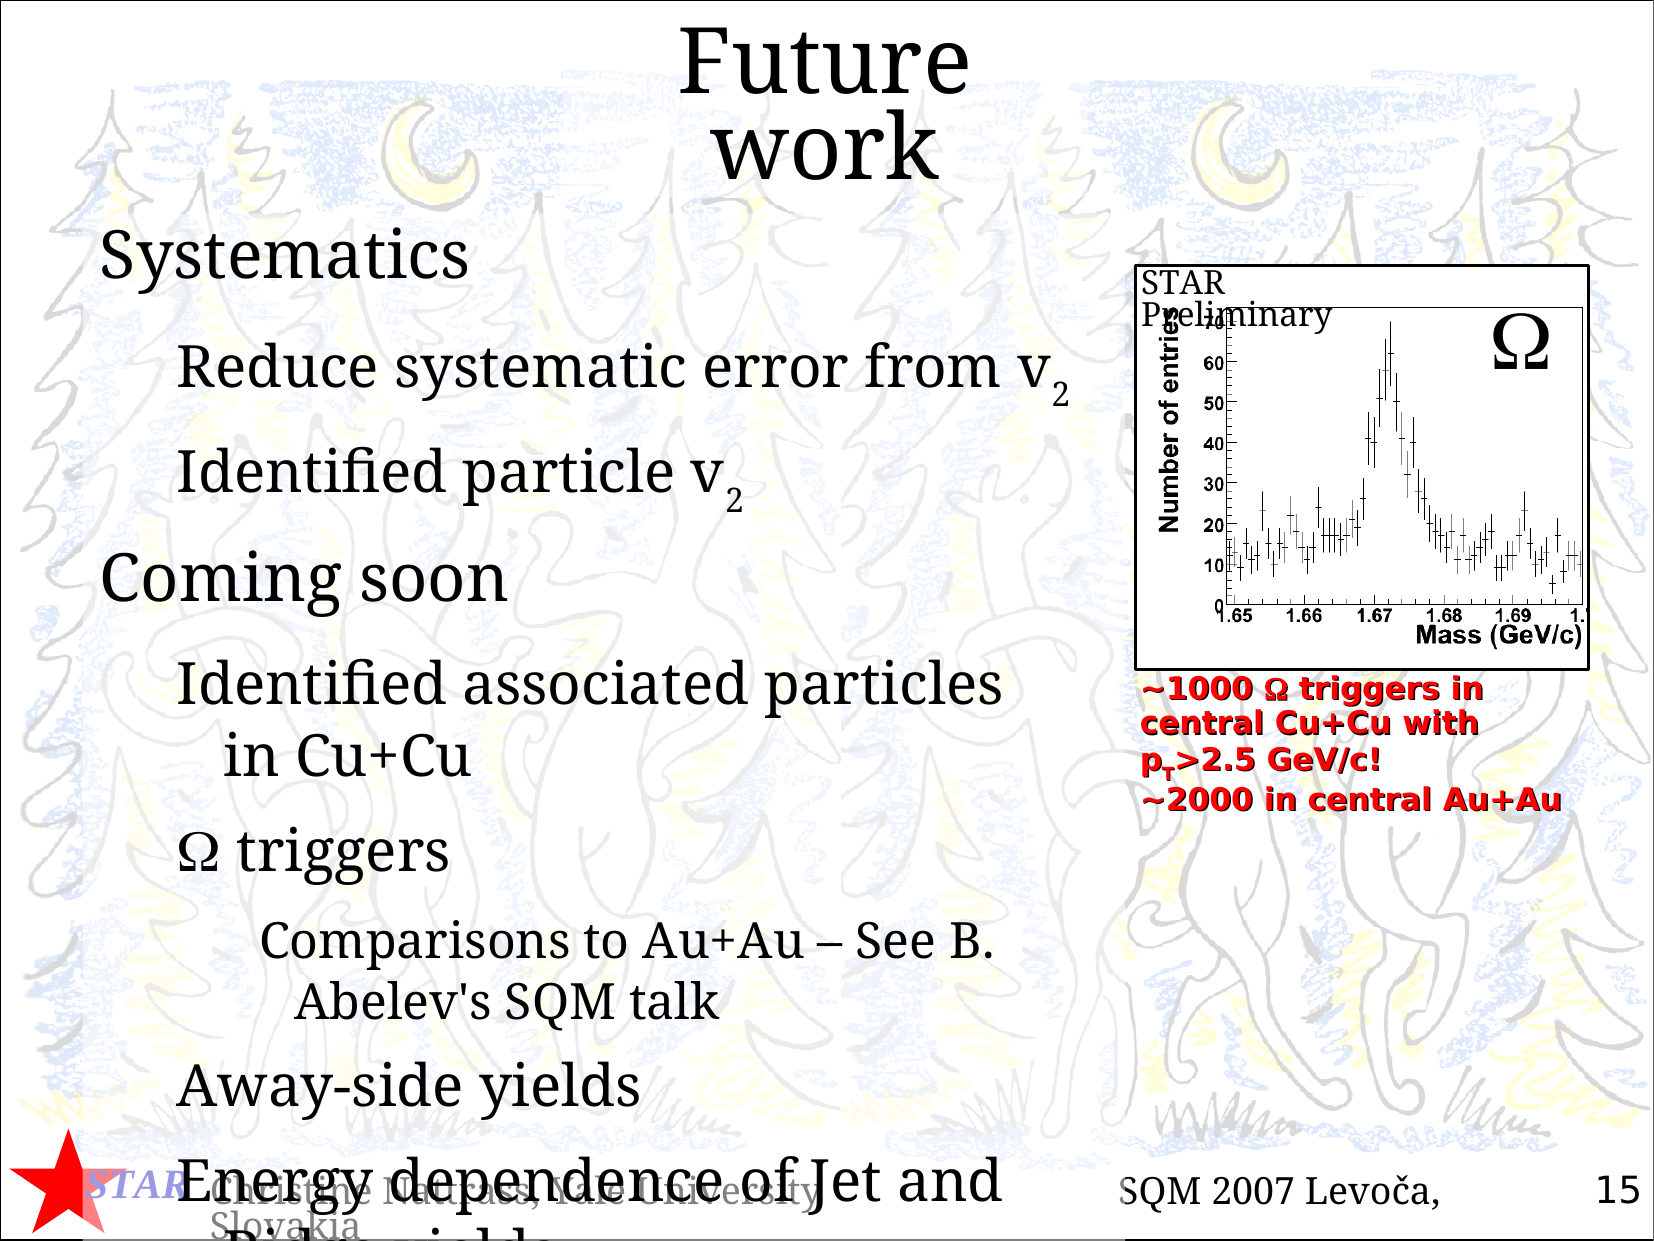

# Future work
Systematics
Reduce systematic error from v2
Identified particle v2
Coming soon
Identified associated particles
in Cu+Cu
 triggers
Comparisons to Au+Au – See B. Abelev's SQM talk
Away-side yields
Energy dependence of Jet and Ridge yields
STAR Preliminary

~1000  triggers in central Cu+Cu with pT>2.5 GeV/c!
~2000 in central Au+Au